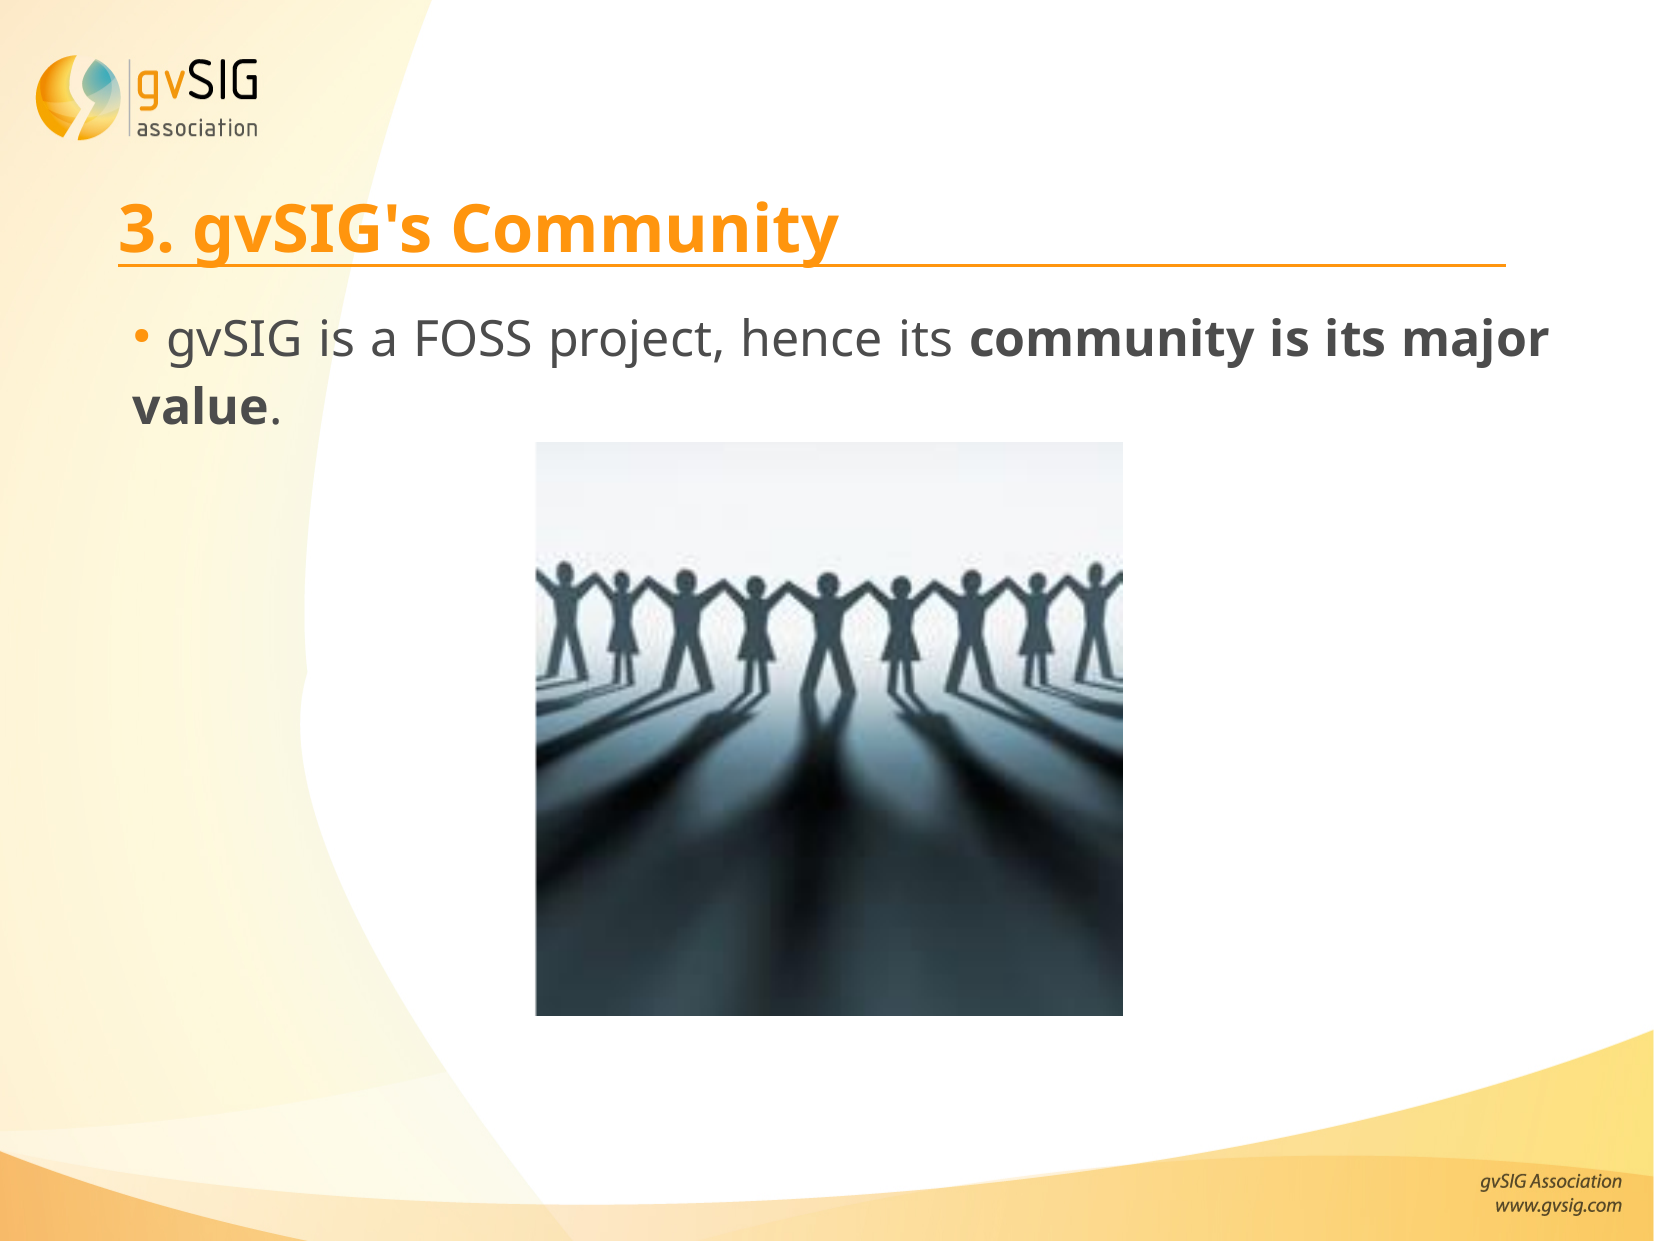

# 3. gvSIG's Community
 gvSIG is a FOSS project, hence its community is its major value.